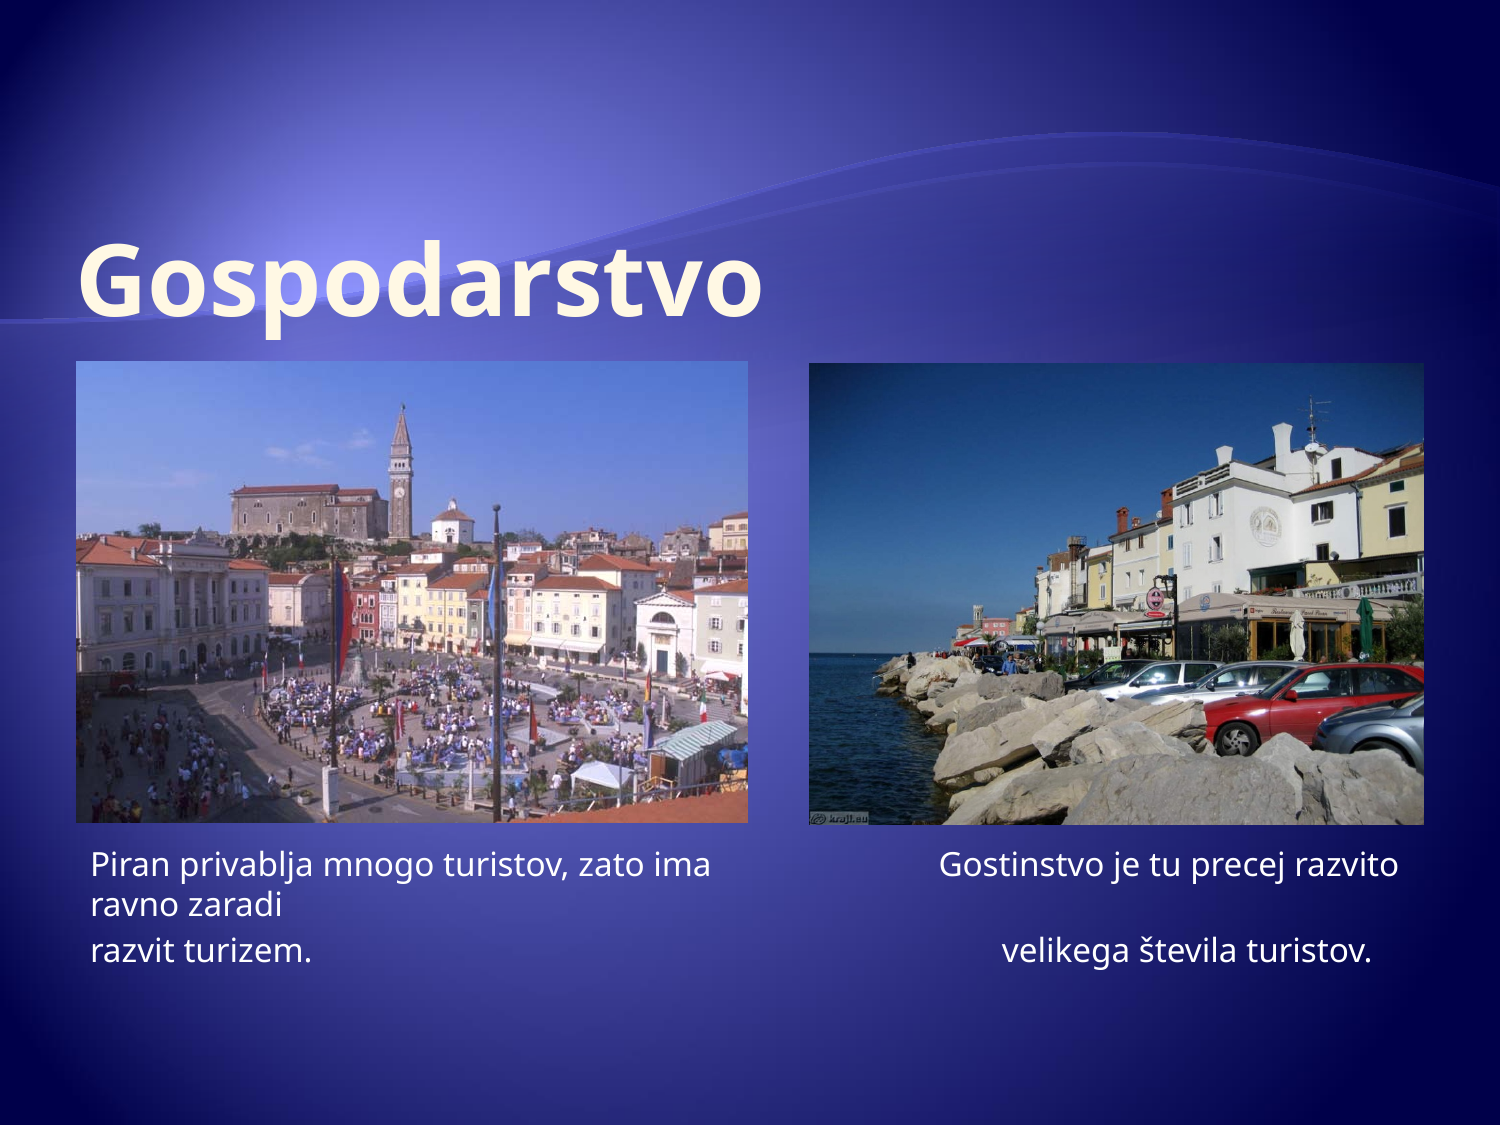

# Gospodarstvo
Piran privablja mnogo turistov, zato ima Gostinstvo je tu precej razvito ravno zaradi
razvit turizem. velikega števila turistov.